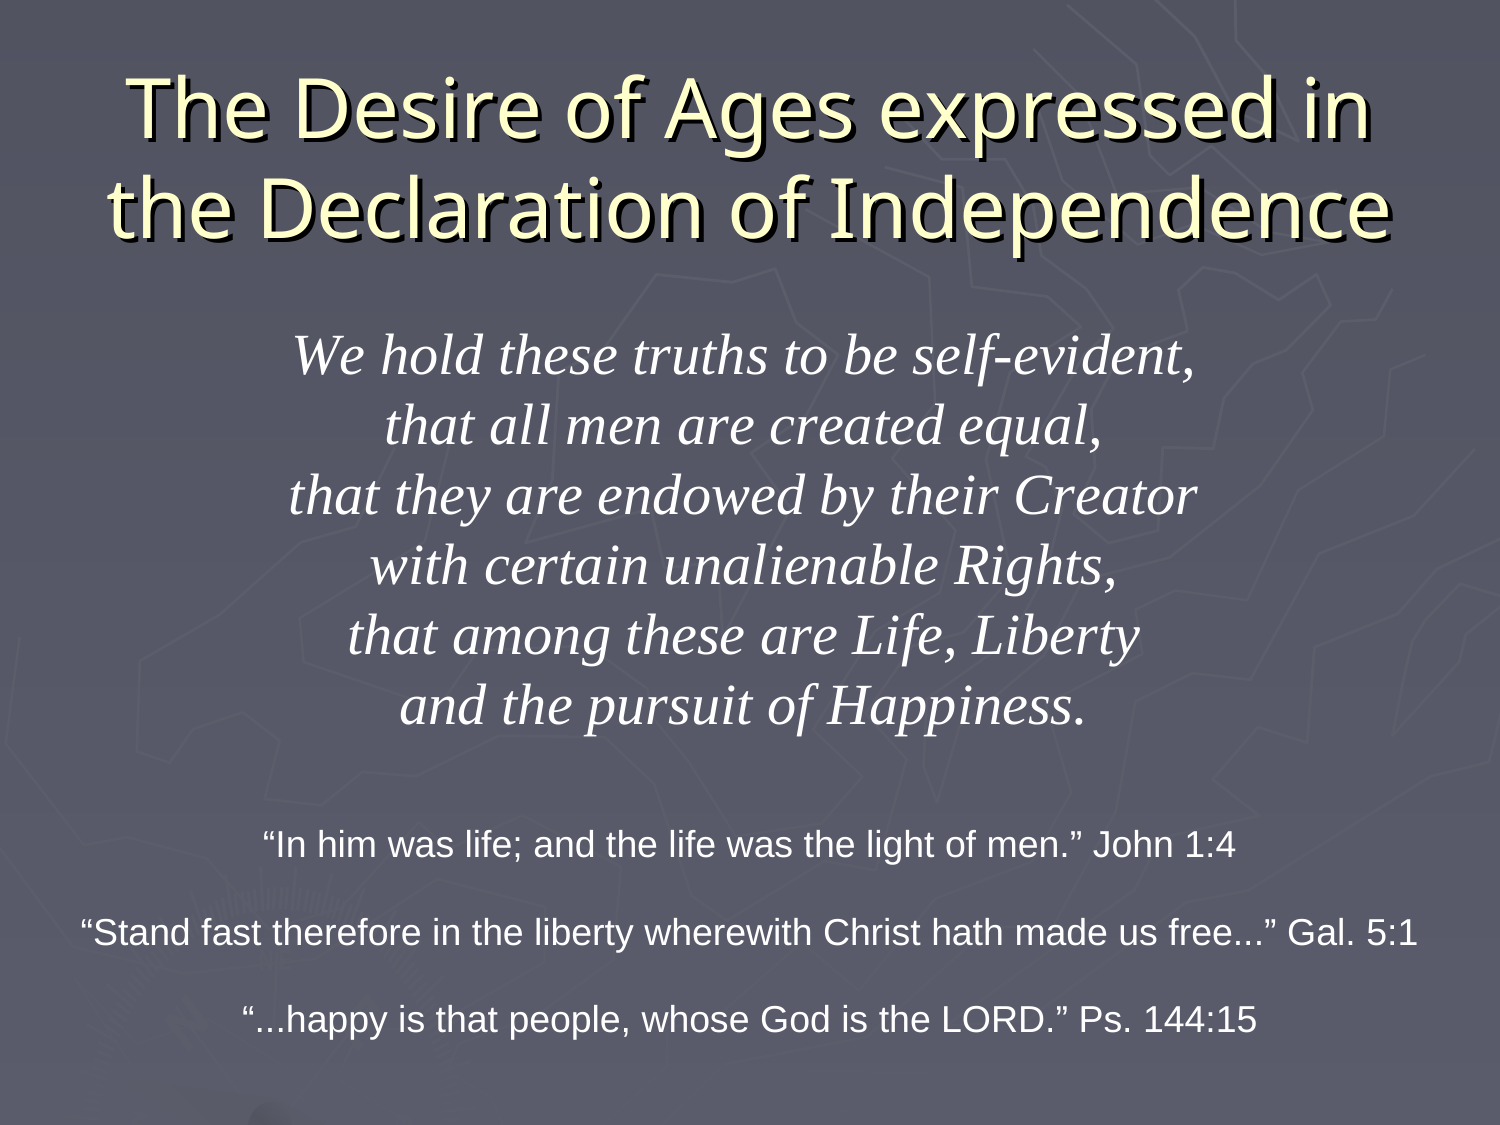

# The Desire of Ages expressed in the Declaration of Independence
We hold these truths to be self-evident,
that all men are created equal,
that they are endowed by their Creator
with certain unalienable Rights,
that among these are Life, Liberty
and the pursuit of Happiness.
“In him was life; and the life was the light of men.” John 1:4
“Stand fast therefore in the liberty wherewith Christ hath made us free...” Gal. 5:1
“...happy is that people, whose God is the LORD.” Ps. 144:15